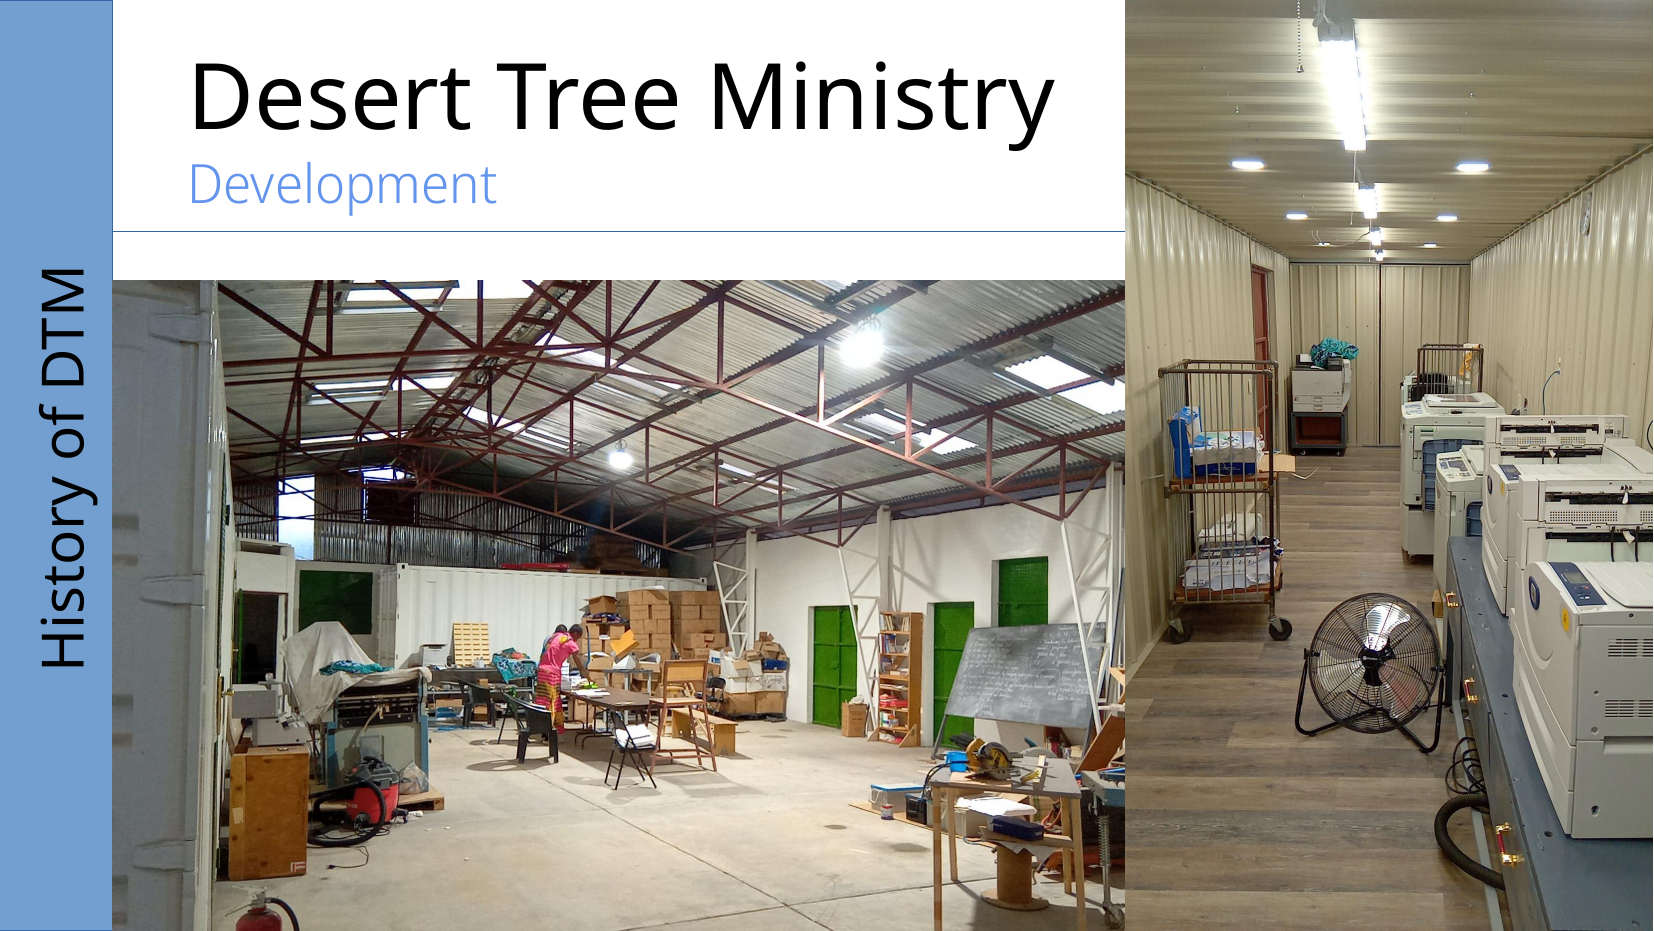

# Desert Tree Ministry
Development
History of DTM